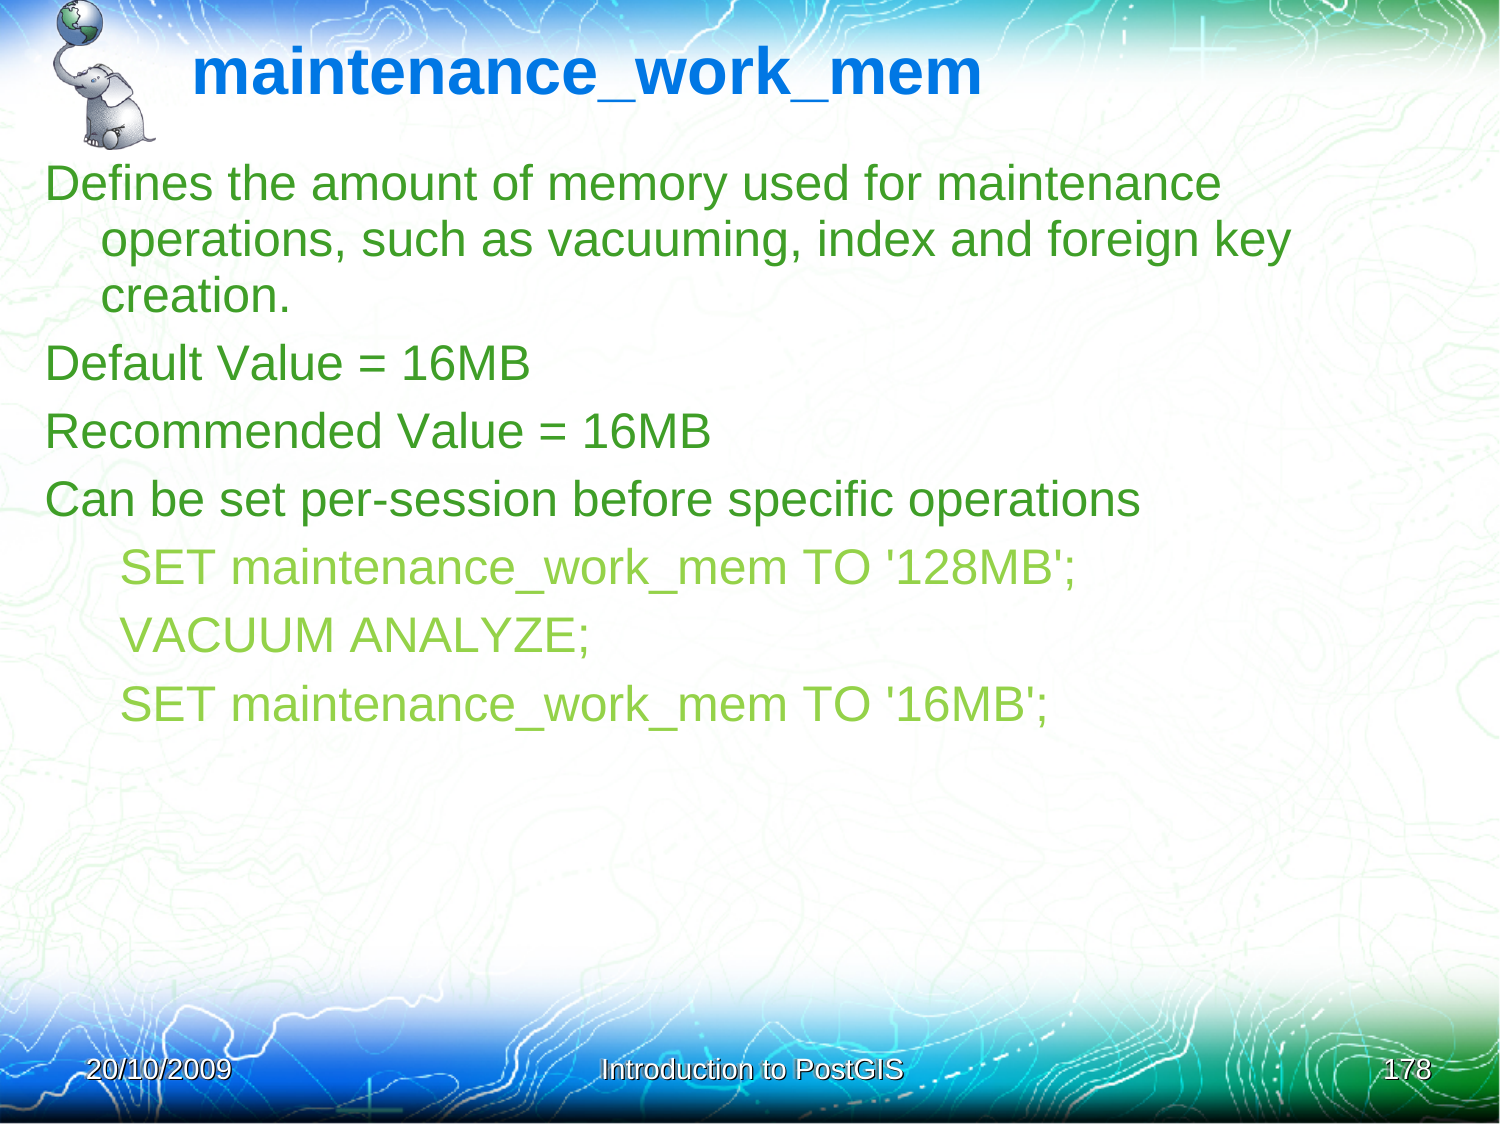

# maintenance_work_mem
Defines the amount of memory used for maintenance operations, such as vacuuming, index and foreign key creation.
Default Value = 16MB
Recommended Value = 16MB
Can be set per-session before specific operations
SET maintenance_work_mem TO '128MB';
VACUUM ANALYZE;
SET maintenance_work_mem TO '16MB';
20/10/2009
Introduction to PostGIS
178